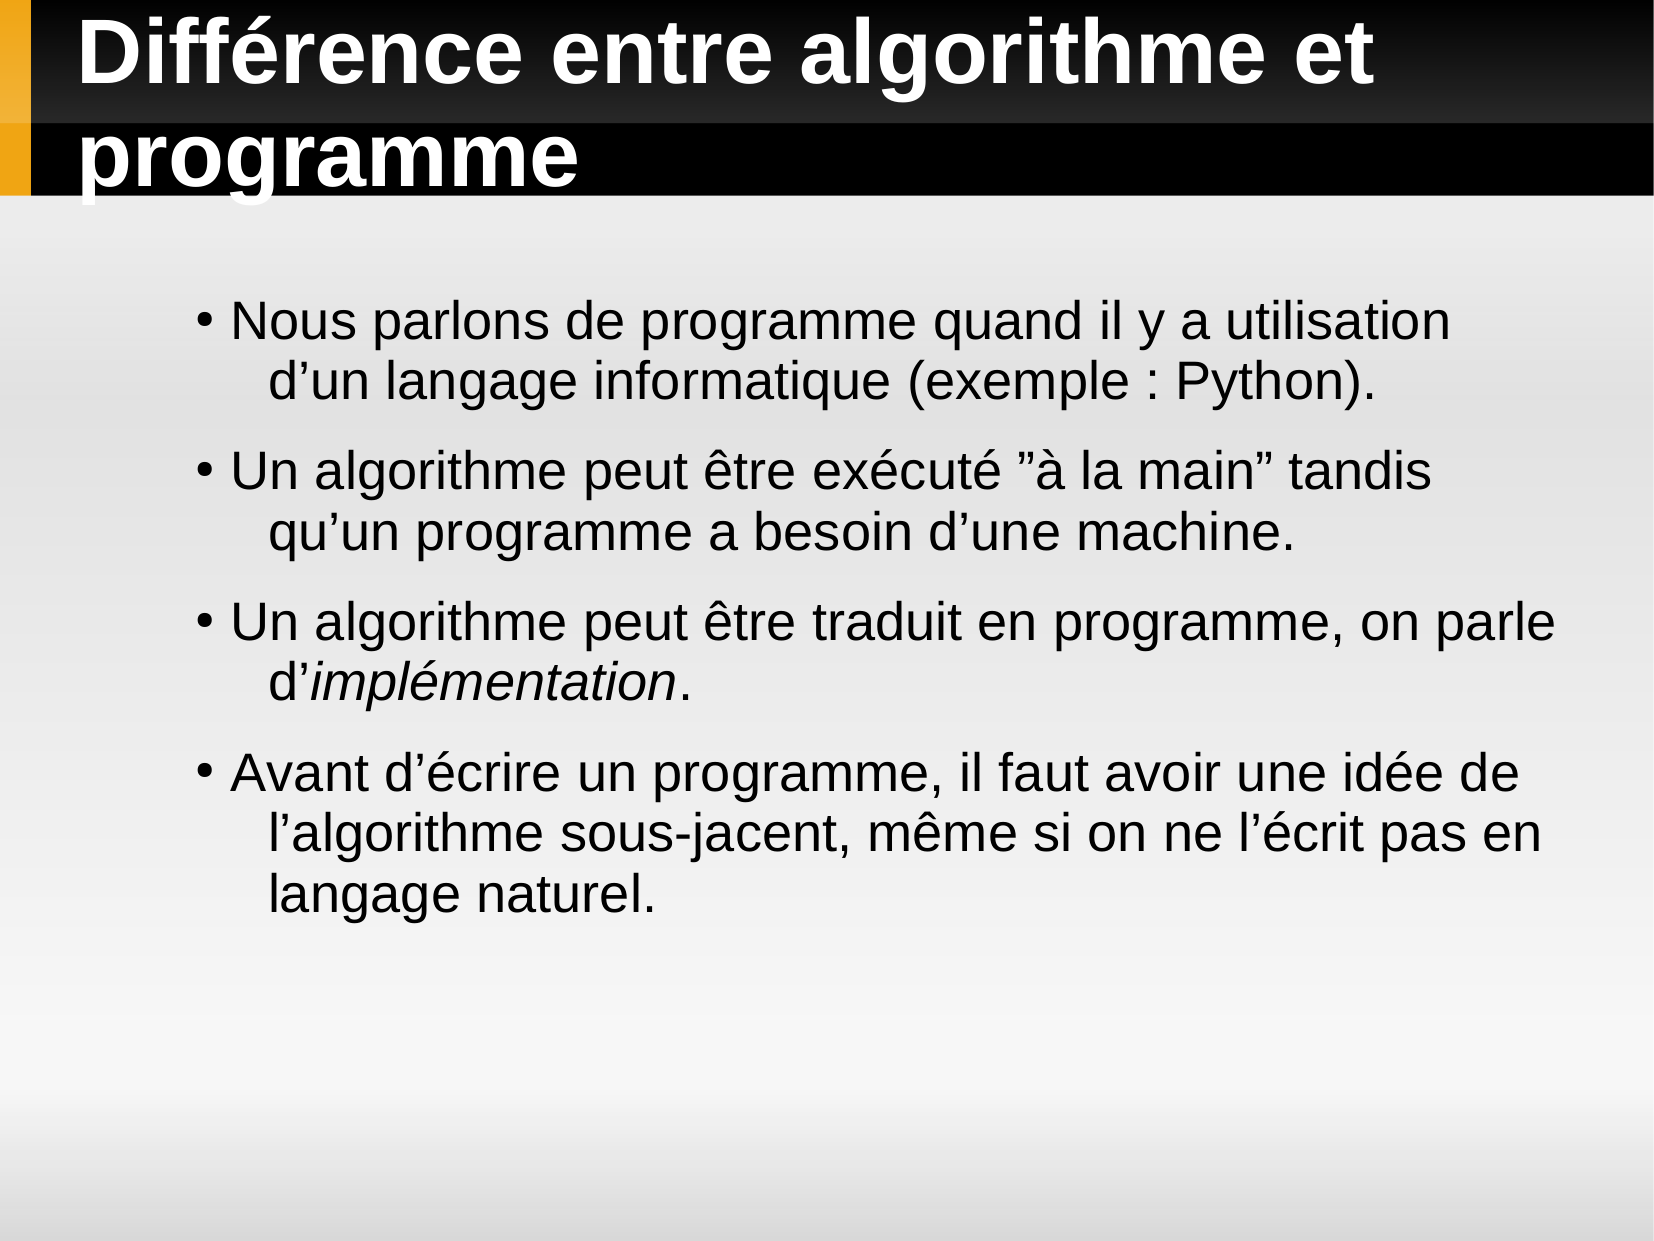

# Différence entre algorithme et programme
Nous parlons de programme quand il y a utilisation d’un langage informatique (exemple : Python).
Un algorithme peut être exécuté ”à la main” tandis qu’un programme a besoin d’une machine.
Un algorithme peut être traduit en programme, on parle d’implémentation.
Avant d’écrire un programme, il faut avoir une idée de l’algorithme sous-jacent, même si on ne l’écrit pas en langage naturel.